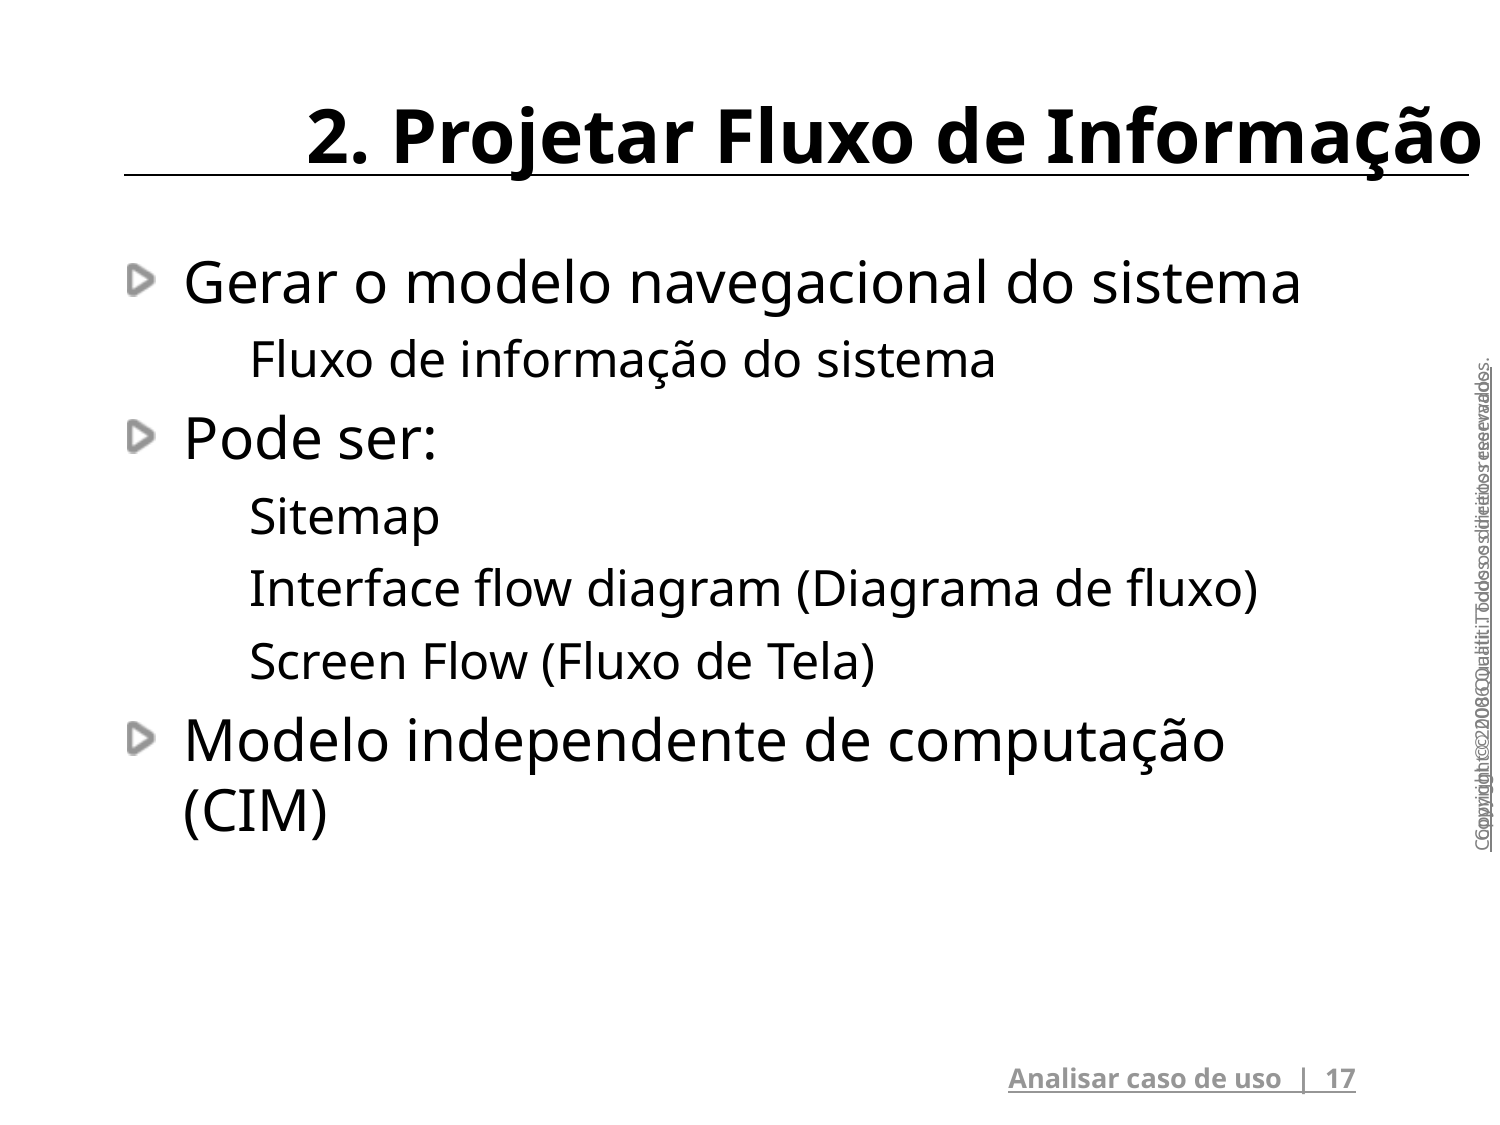

# 2. Projetar Fluxo de Informação
Gerar o modelo navegacional do sistema
Fluxo de informação do sistema
Pode ser:
Sitemap
Interface flow diagram (Diagrama de fluxo)
Screen Flow (Fluxo de Tela)
Modelo independente de computação (CIM)
Analisar caso de uso |